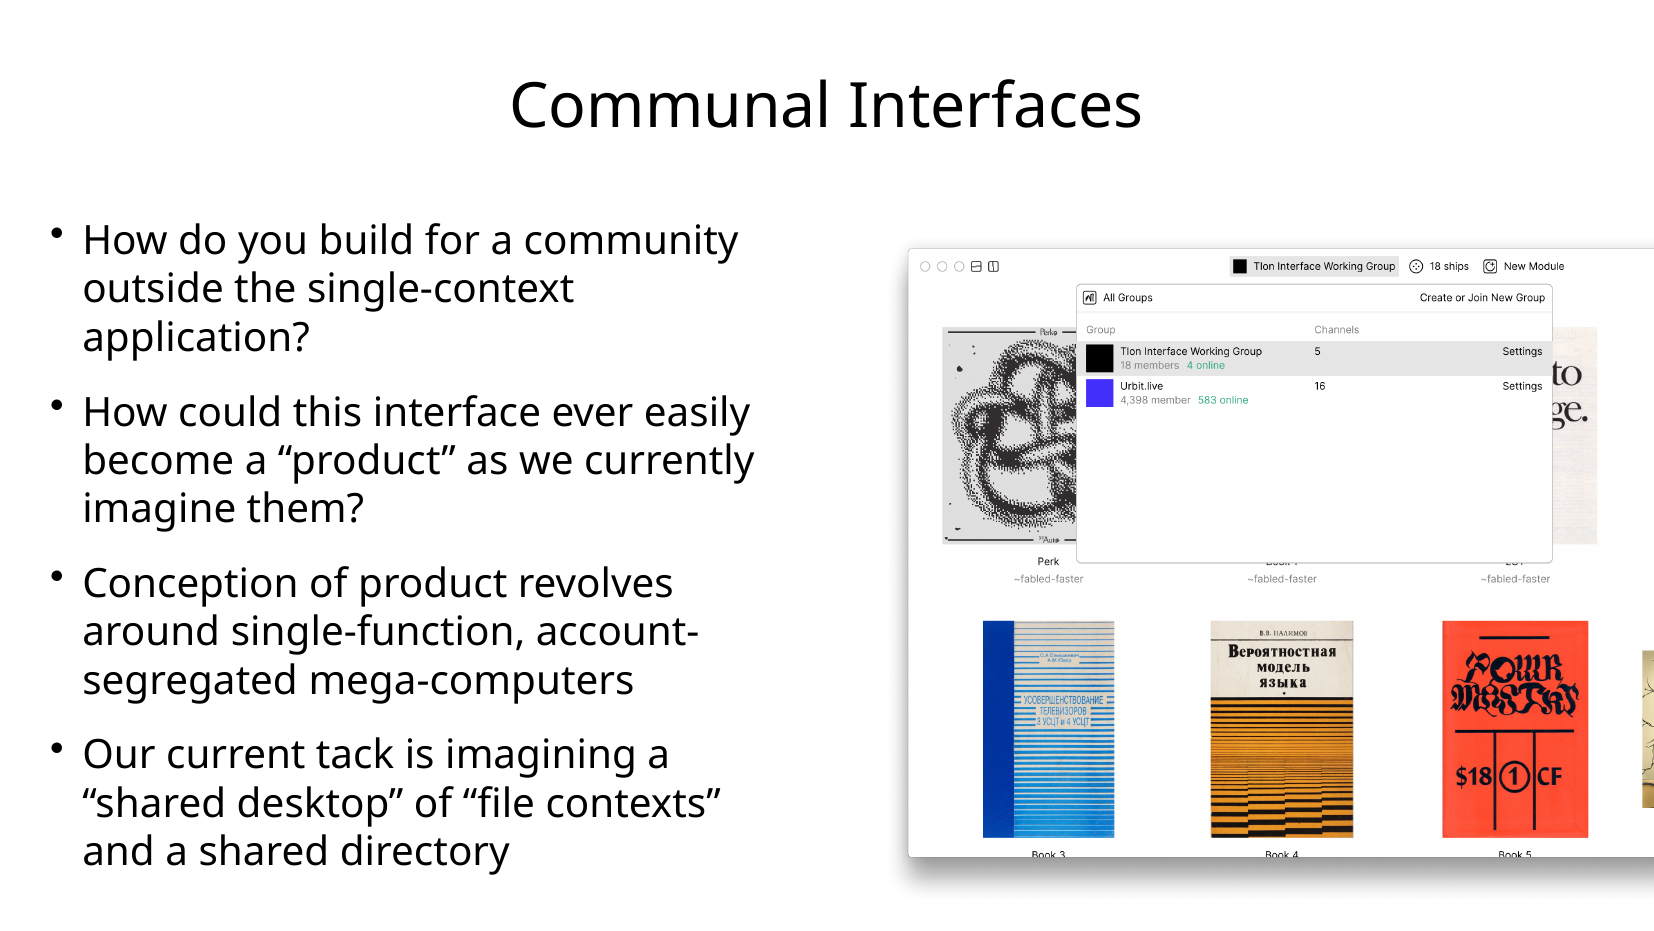

# Communal Interfaces
How do you build for a community outside the single-context application?
How could this interface ever easily become a “product” as we currently imagine them?
Conception of product revolves around single-function, account-segregated mega-computers
Our current tack is imagining a “shared desktop” of “file contexts” and a shared directory